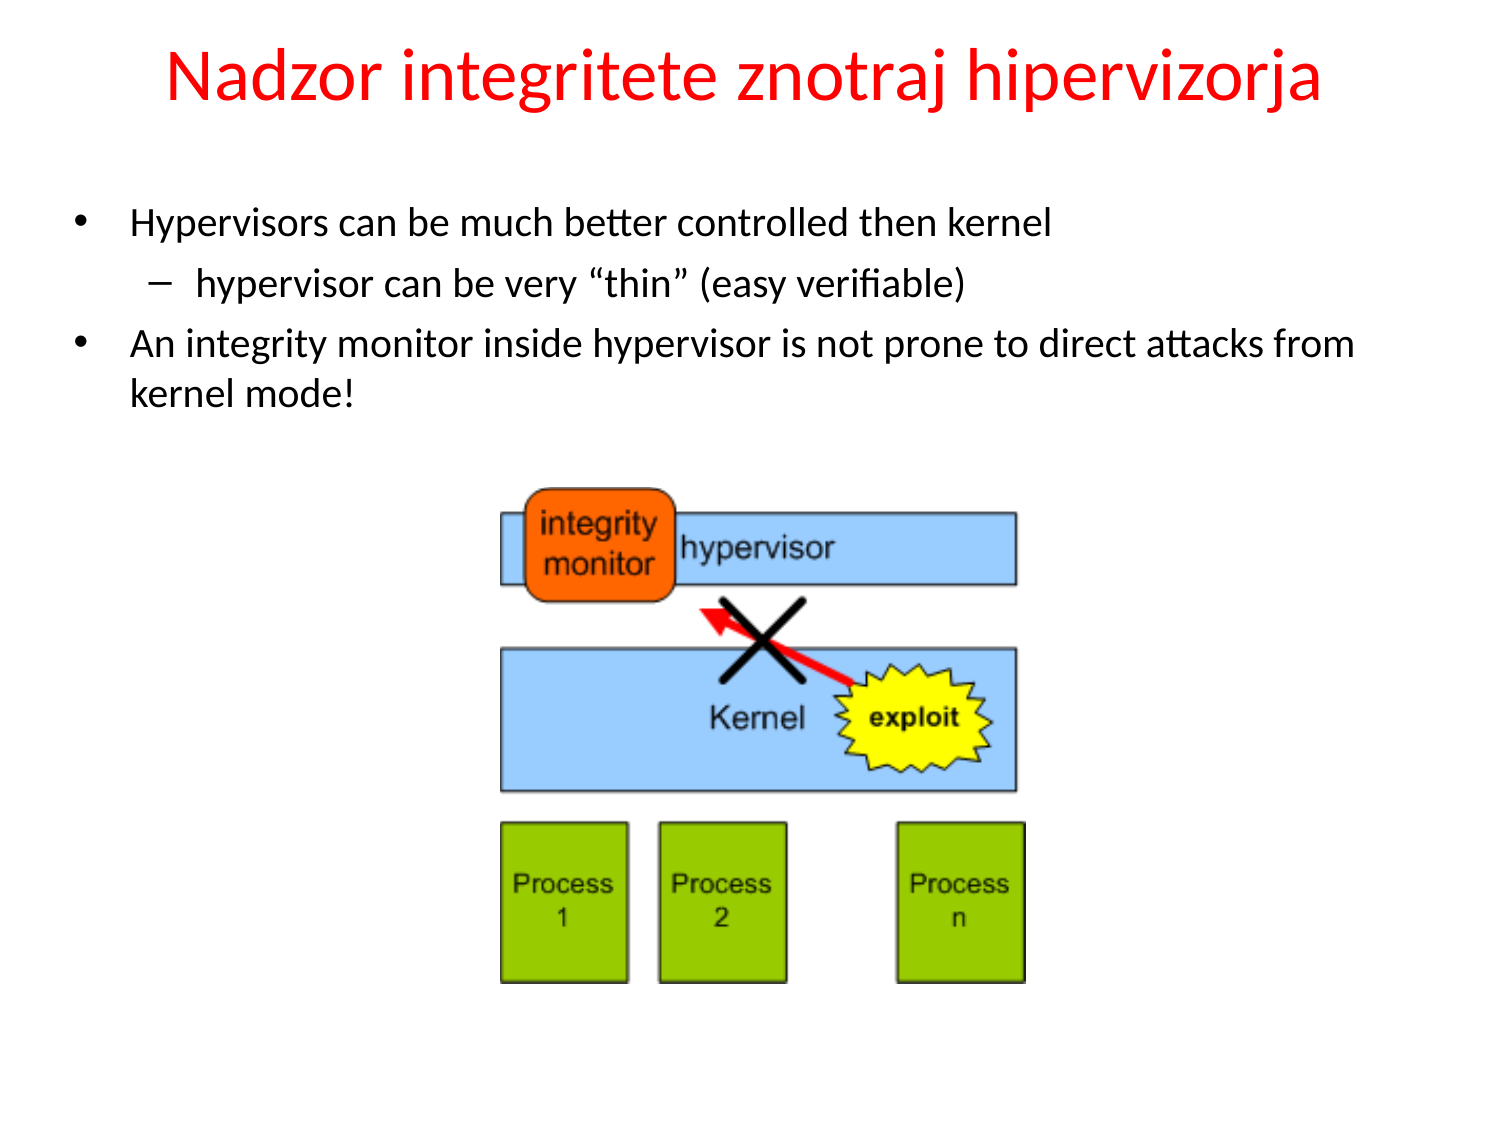

# Nadzor integritete znotraj hipervizorja
Hypervisors can be much better controlled then kernel
hypervisor can be very “thin” (easy verifiable)
An integrity monitor inside hypervisor is not prone to direct attacks from kernel mode!